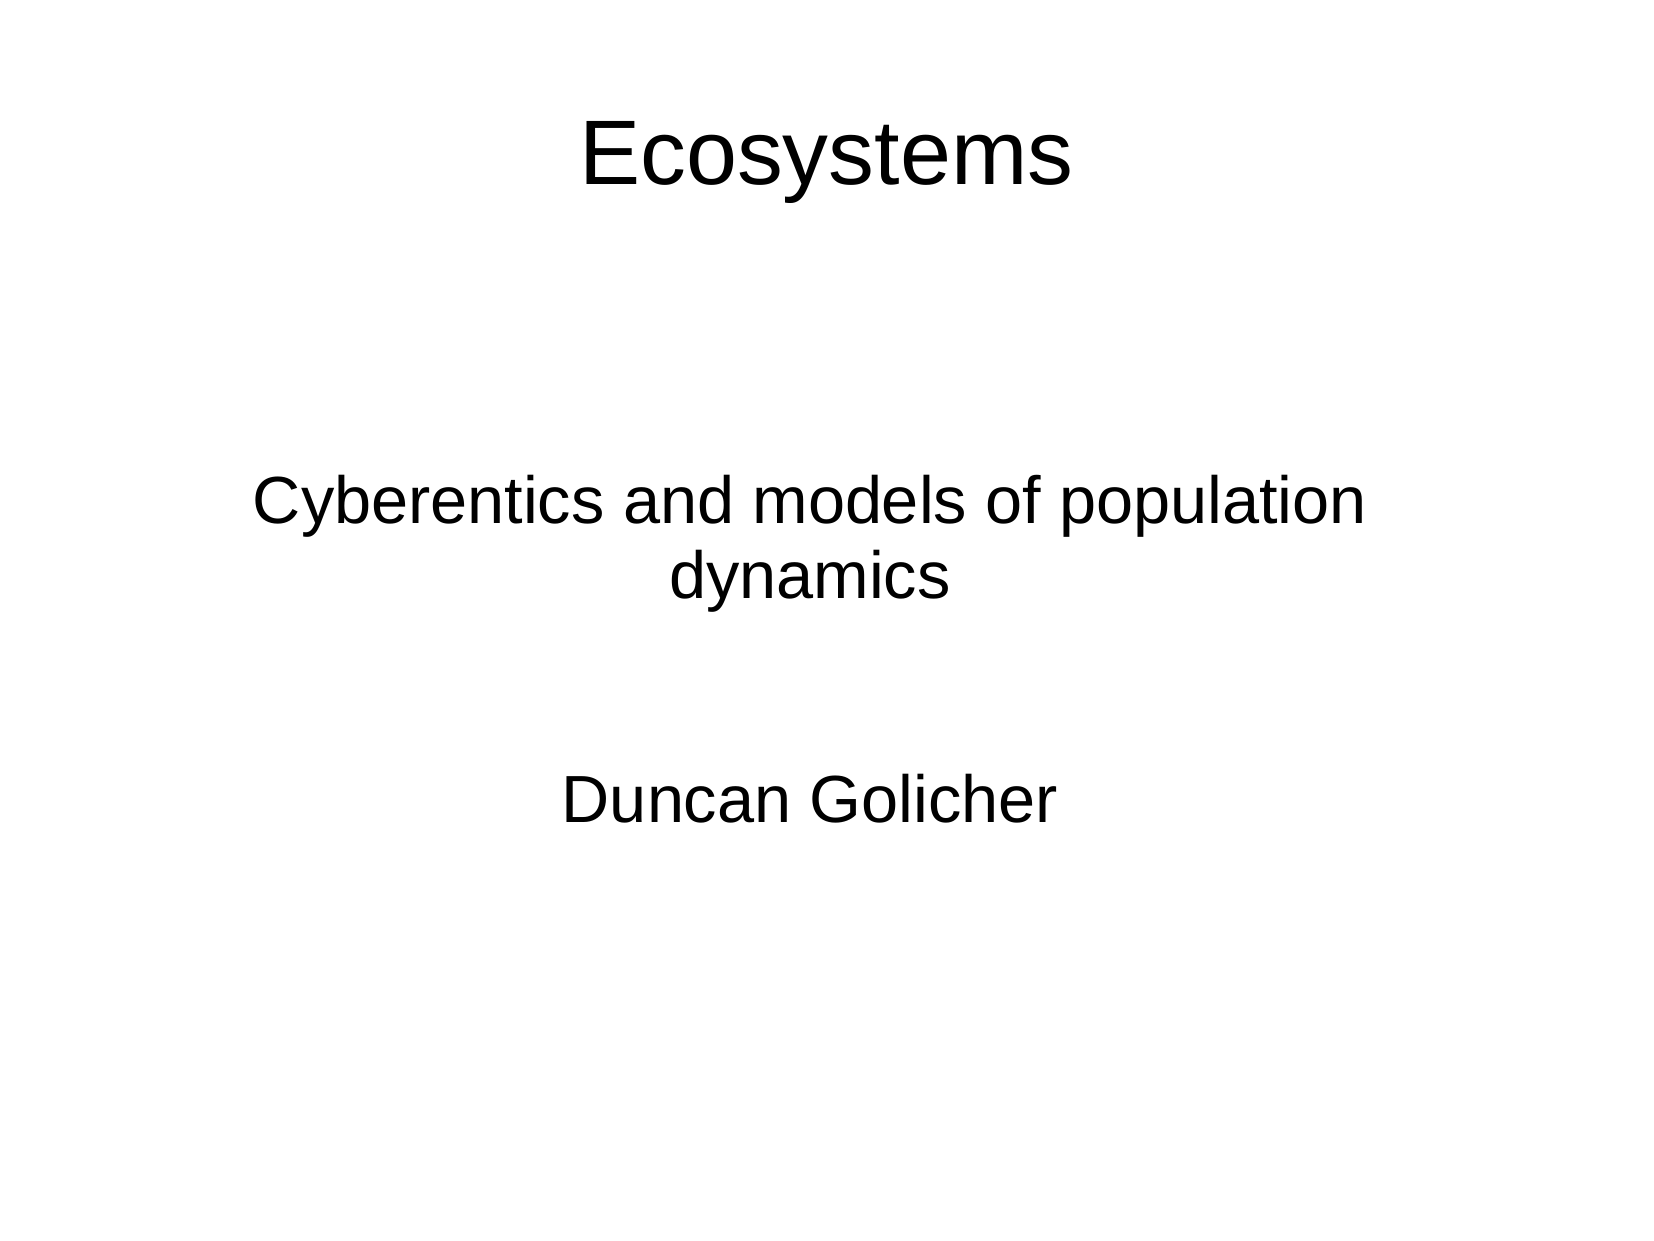

# Ecosystems
Cyberentics and models of population
dynamics
Duncan Golicher